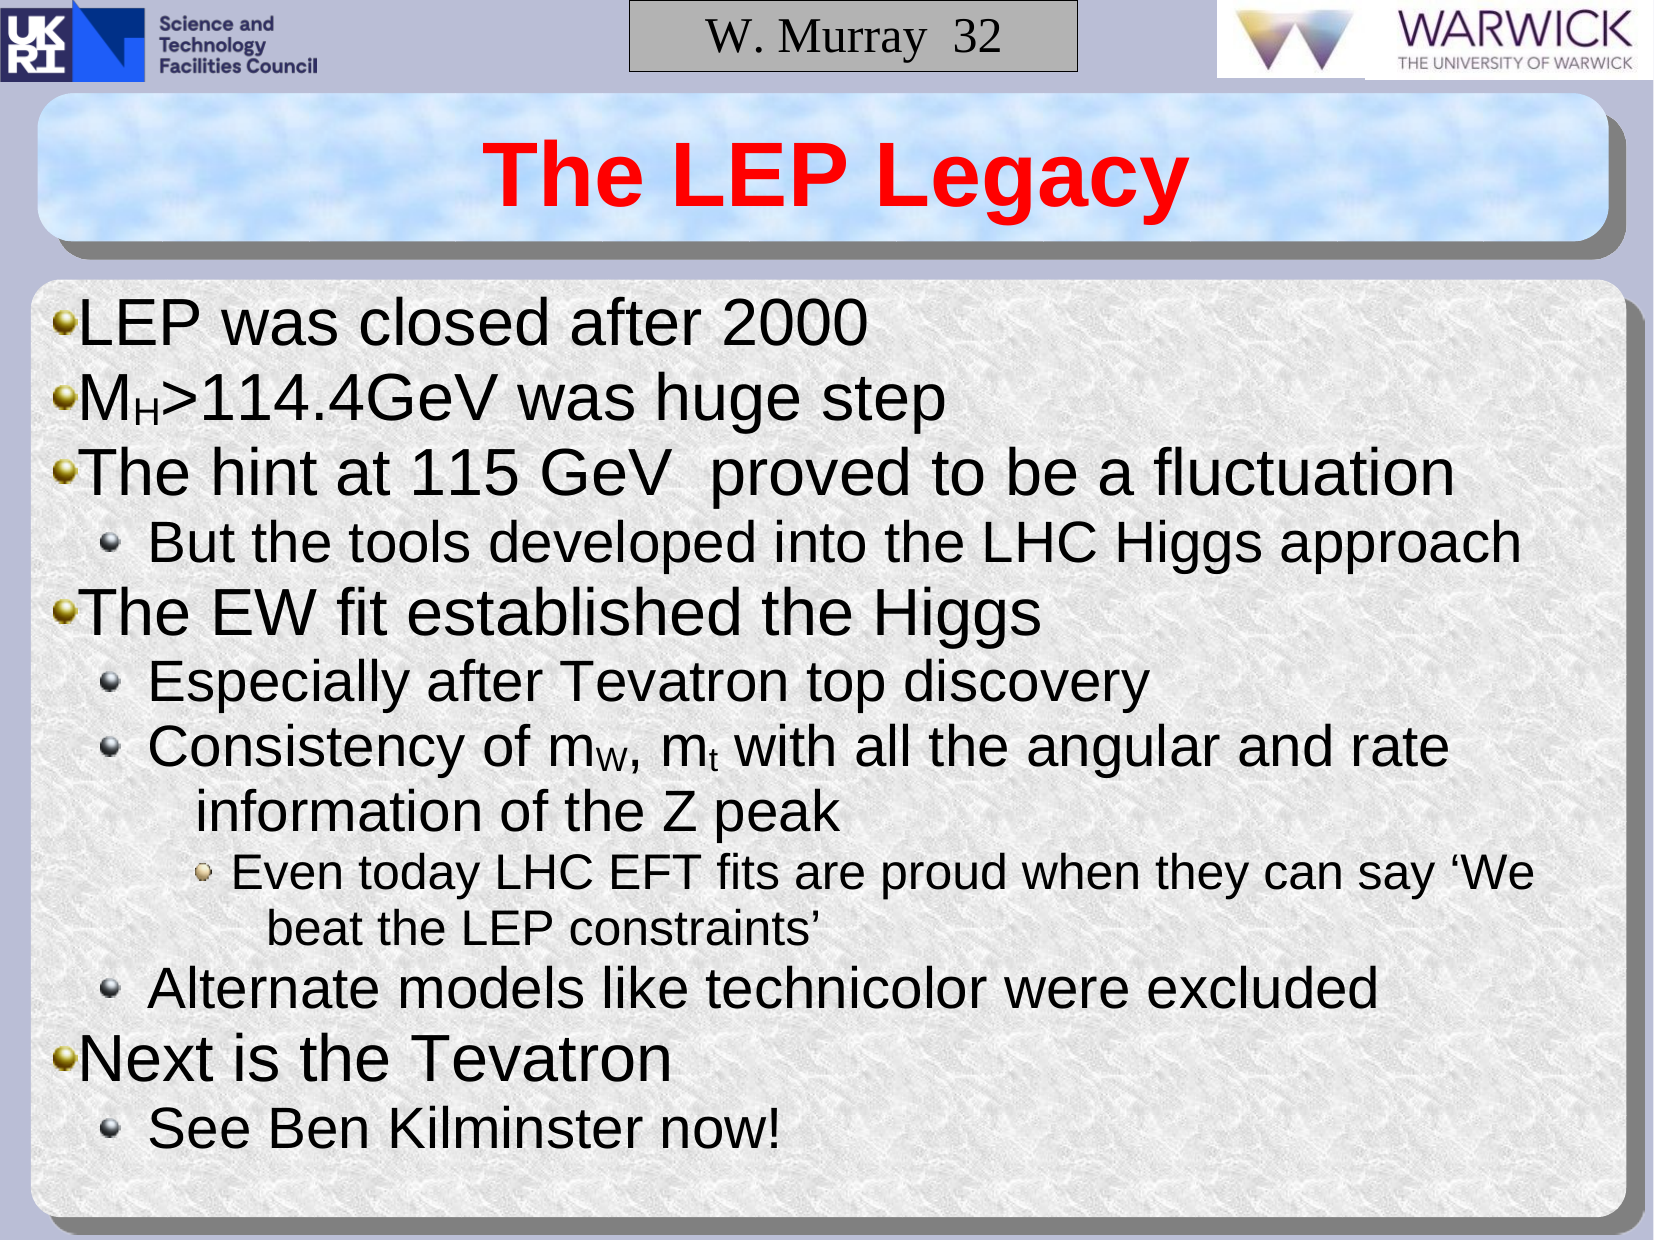

# The LEP Legacy
LEP was closed after 2000
MH>114.4GeV was huge step
The hint at 115 GeV proved to be a fluctuation
But the tools developed into the LHC Higgs approach
The EW fit established the Higgs
Especially after Tevatron top discovery
Consistency of mW, mt with all the angular and rate information of the Z peak
Even today LHC EFT fits are proud when they can say ‘We beat the LEP constraints’
Alternate models like technicolor were excluded
Next is the Tevatron
See Ben Kilminster now!